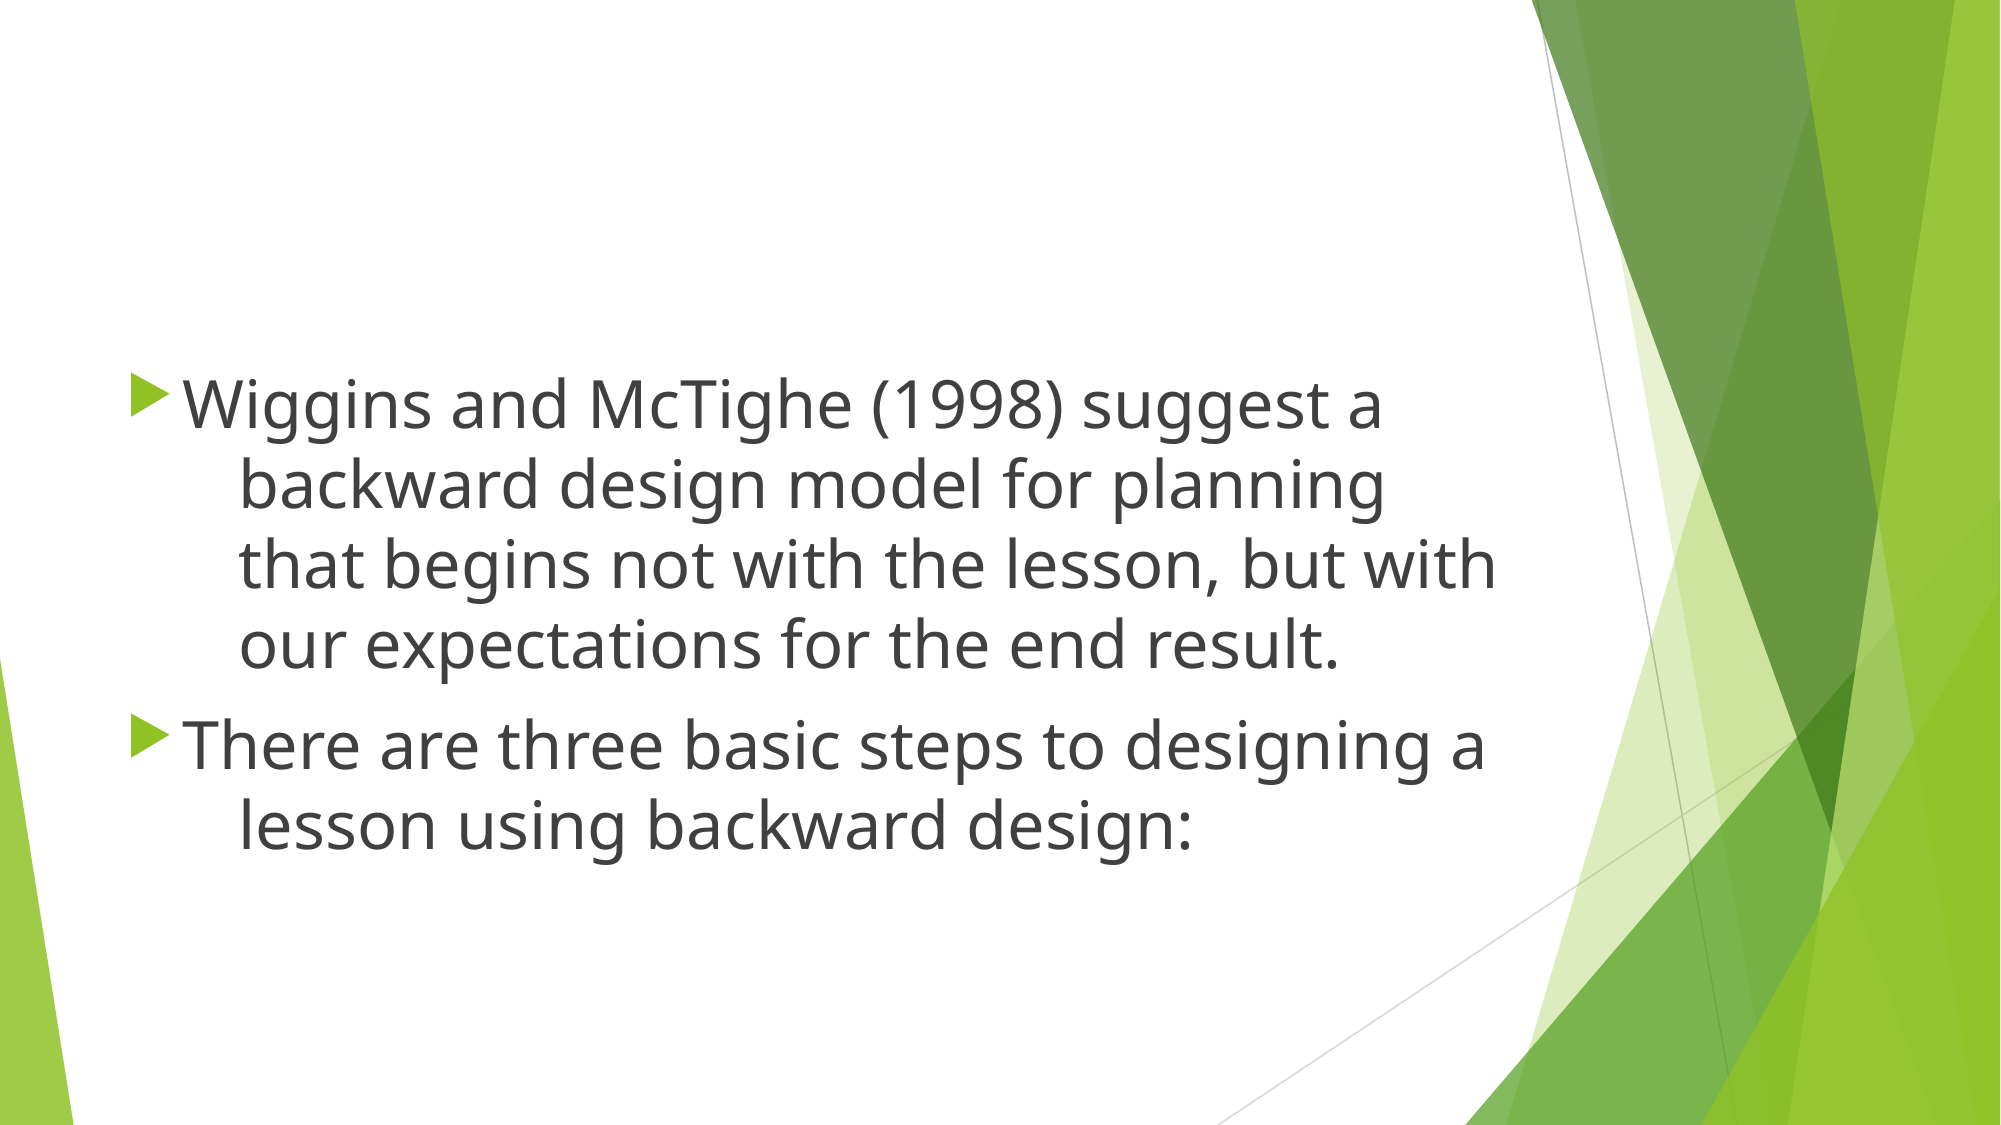

#
Wiggins and McTighe (1998) suggest a backward design model for planning that begins not with the lesson, but with our expectations for the end result.
There are three basic steps to designing a lesson using backward design: